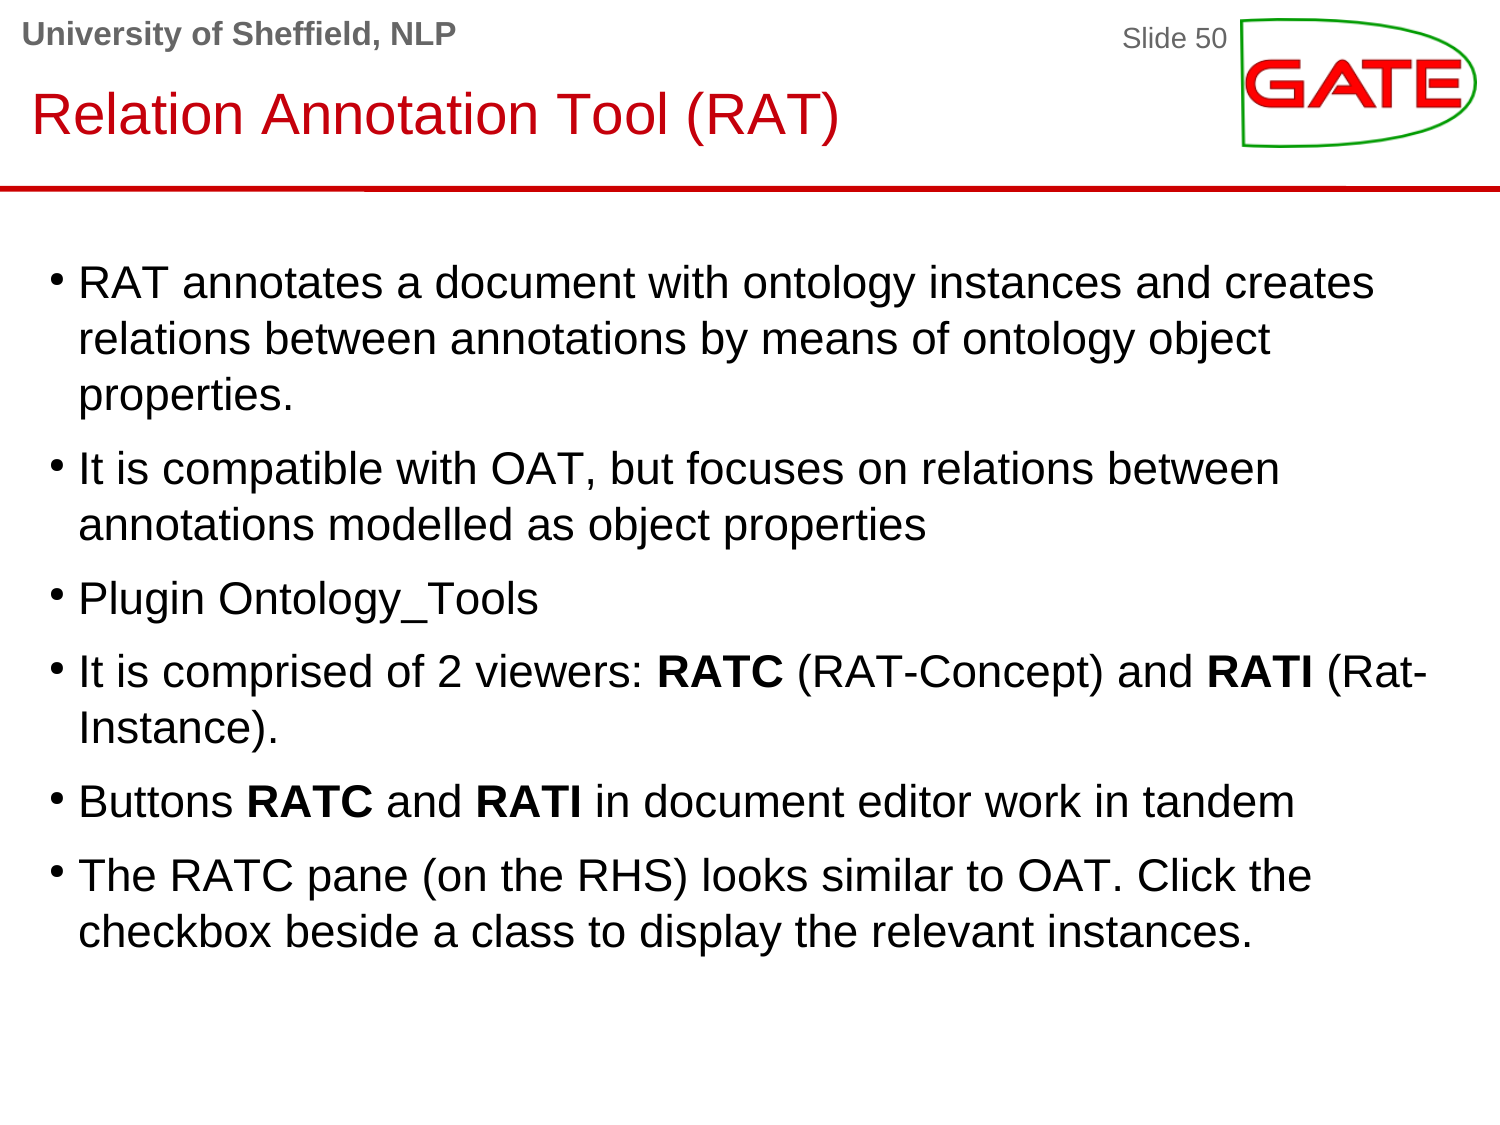

50
# Relation Annotation Tool (RAT)
RAT annotates a document with ontology instances and creates relations between annotations by means of ontology object properties.
It is compatible with OAT, but focuses on relations between annotations modelled as object properties
Plugin Ontology_Tools
It is comprised of 2 viewers: RATC (RAT-Concept) and RATI (Rat-Instance).
Buttons RATC and RATI in document editor work in tandem
The RATC pane (on the RHS) looks similar to OAT. Click the checkbox beside a class to display the relevant instances.